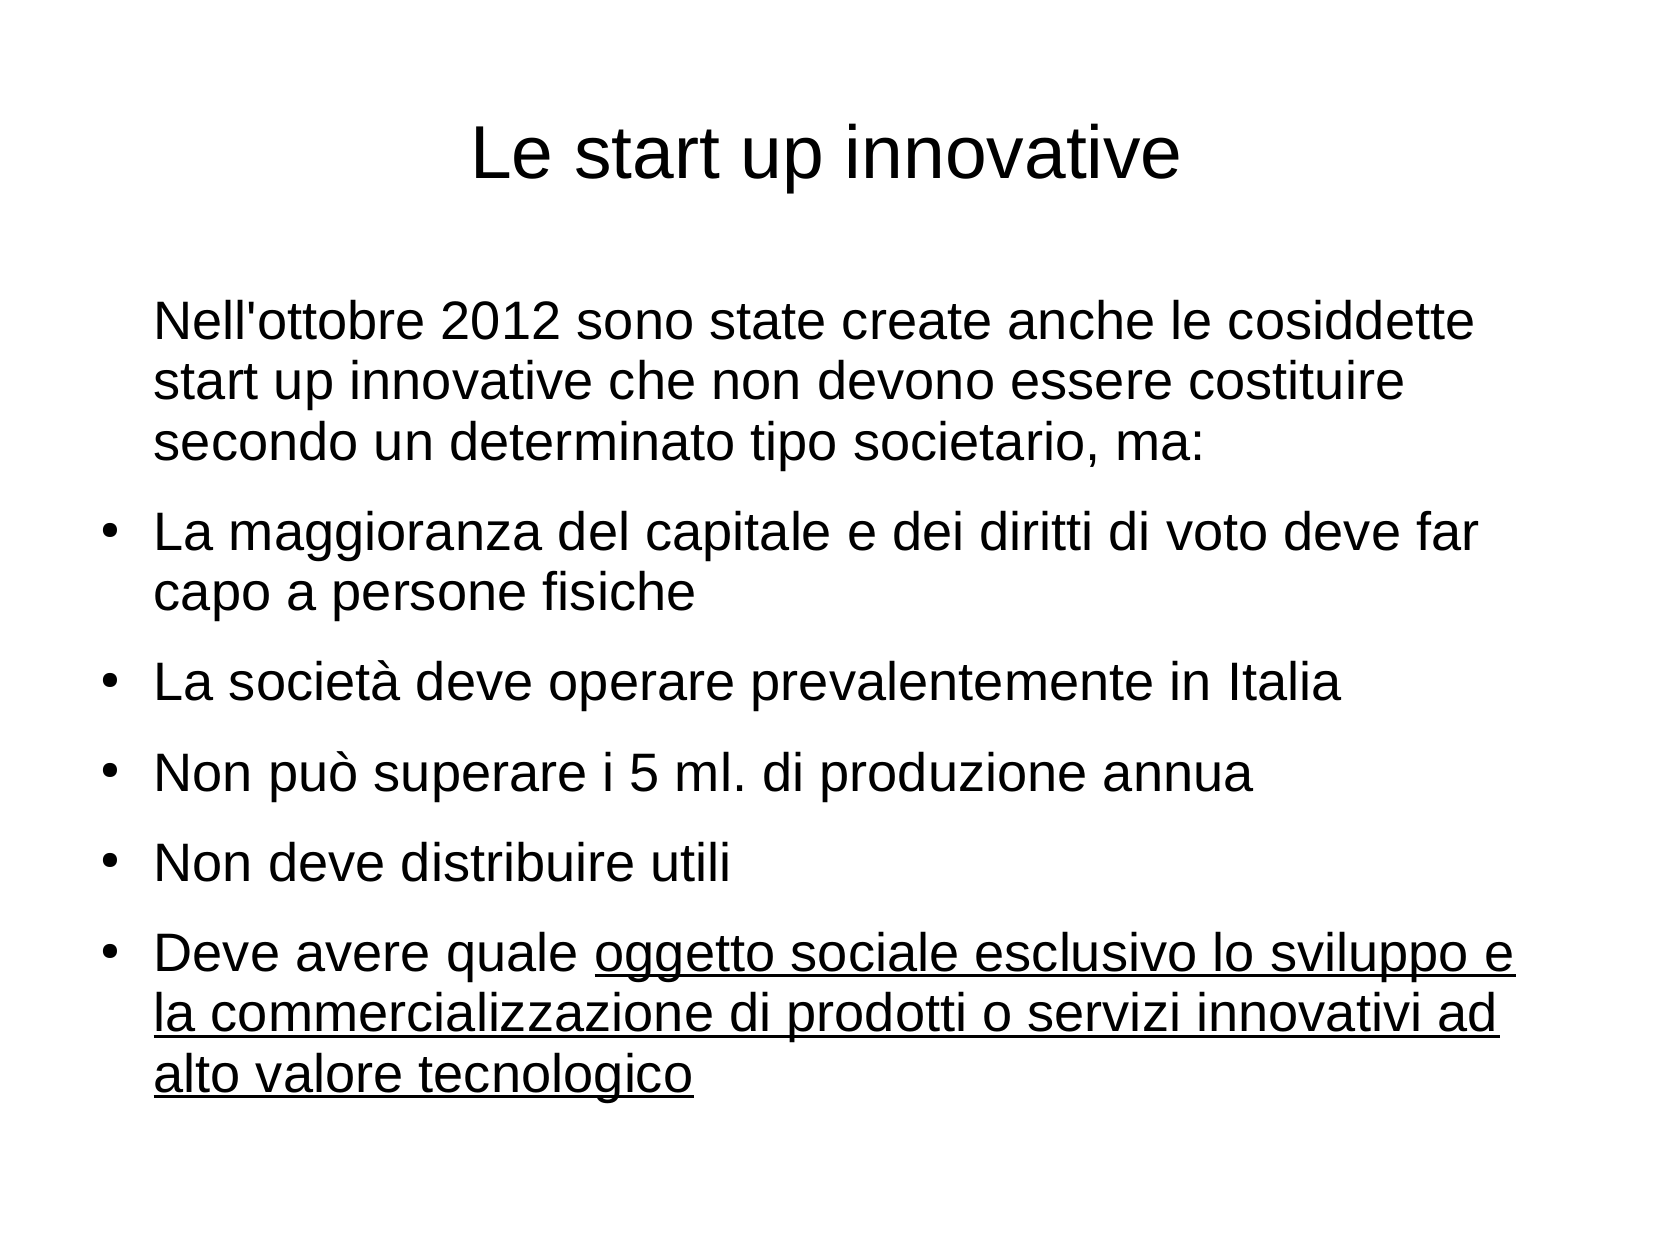

# Le start up innovative
Nell'ottobre 2012 sono state create anche le cosiddette start up innovative che non devono essere costituire secondo un determinato tipo societario, ma:
La maggioranza del capitale e dei diritti di voto deve far capo a persone fisiche
La società deve operare prevalentemente in Italia
Non può superare i 5 ml. di produzione annua
Non deve distribuire utili
Deve avere quale oggetto sociale esclusivo lo sviluppo e la commercializzazione di prodotti o servizi innovativi ad alto valore tecnologico